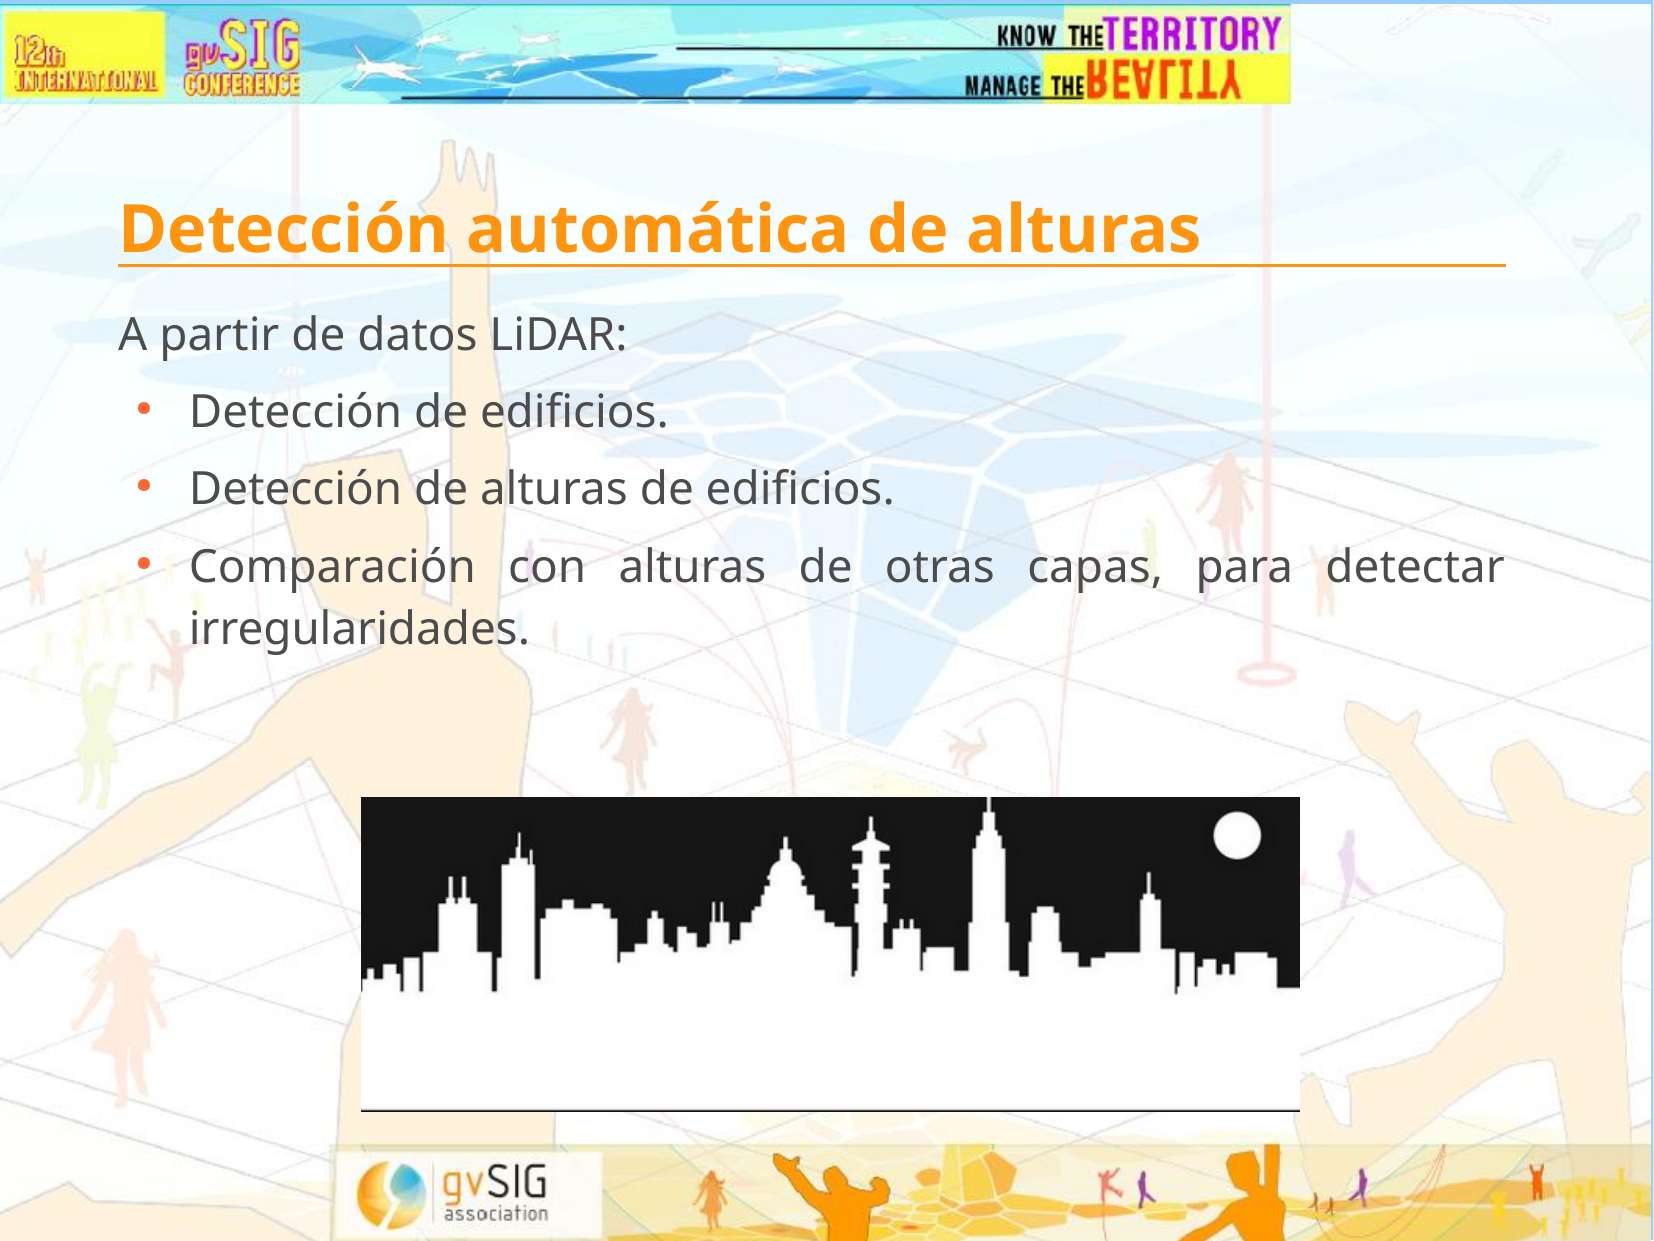

# Detección automática de alturas
A partir de datos LiDAR:
Detección de edificios.
Detección de alturas de edificios.
Comparación con alturas de otras capas, para detectar irregularidades.